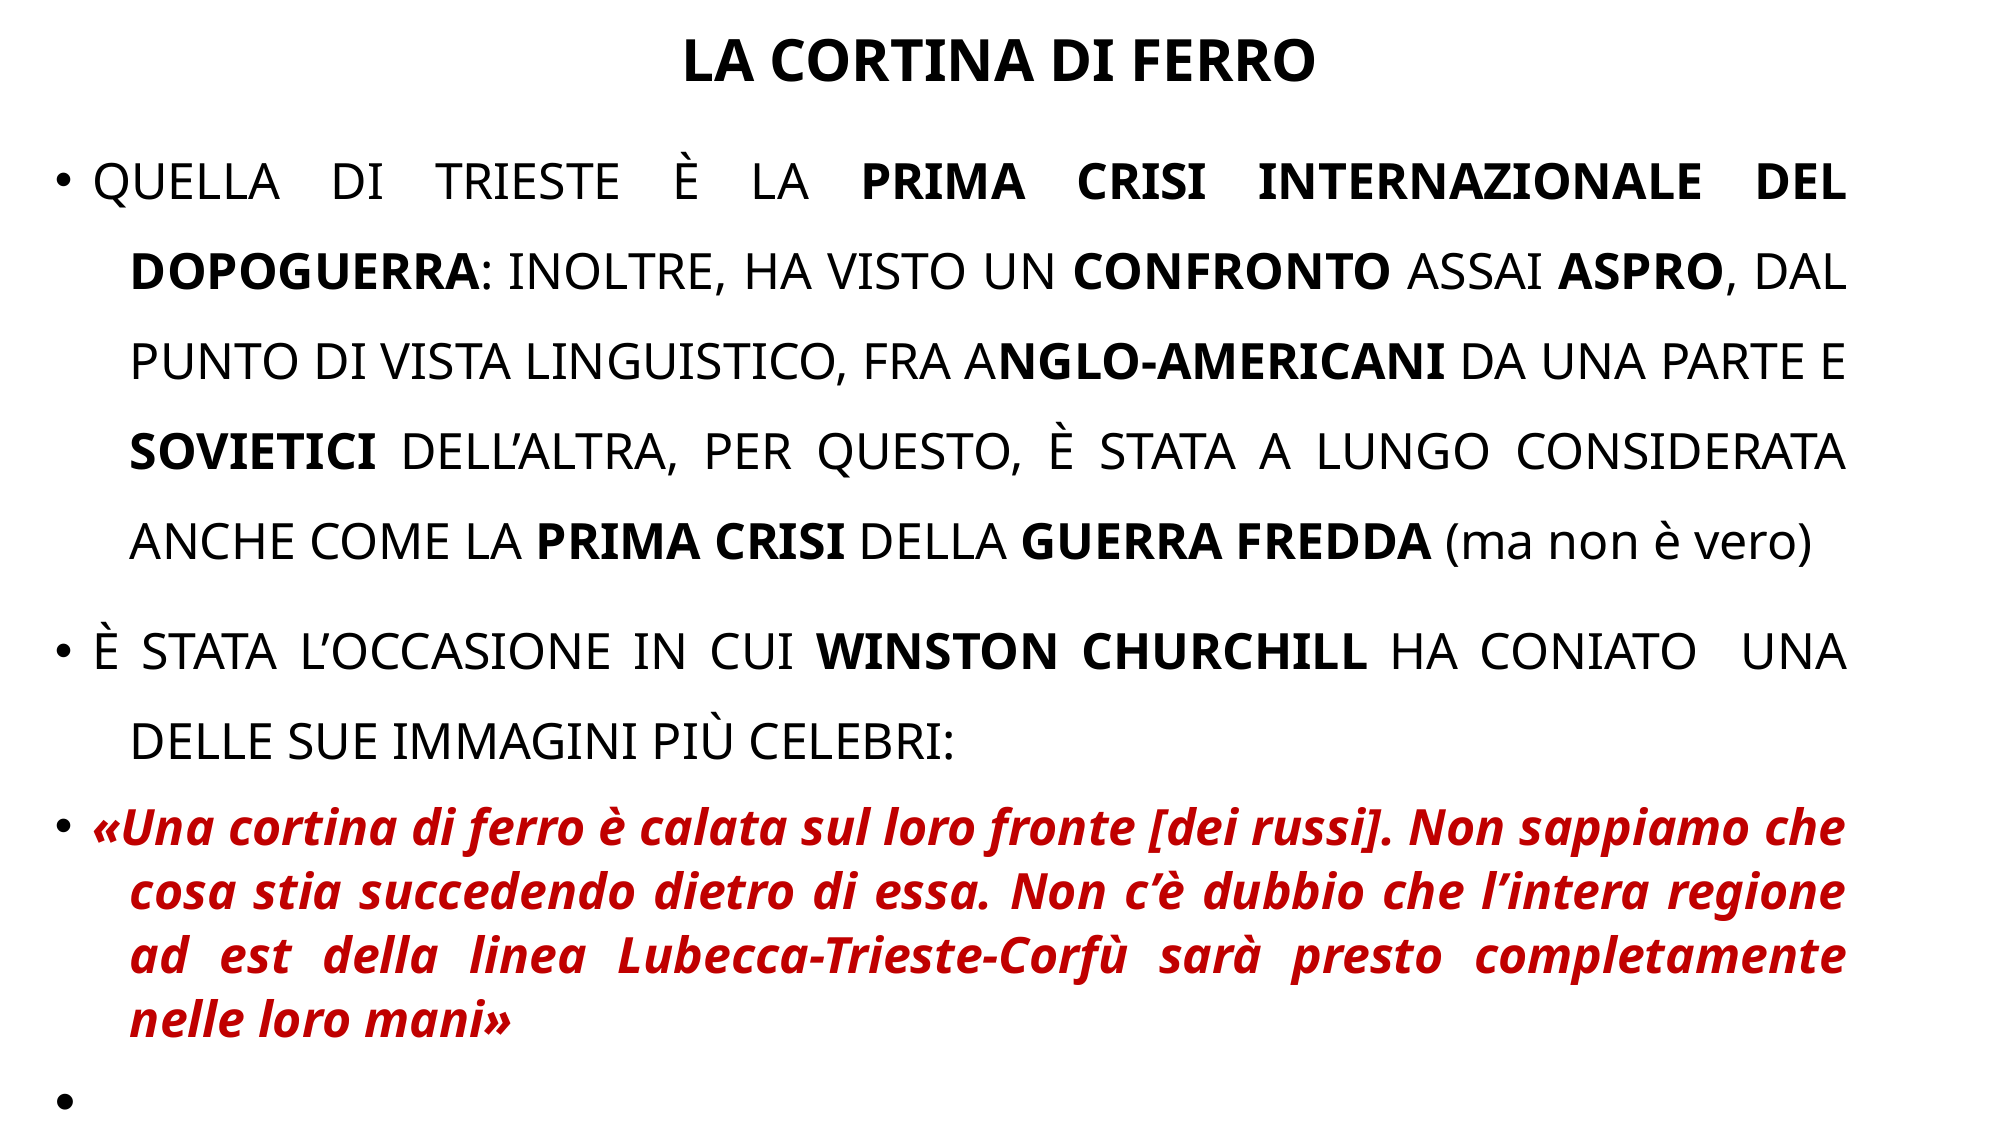

# LA CORTINA DI FERRO
QUELLA DI TRIESTE È LA PRIMA CRISI INTERNAZIONALE DEL DOPOGUERRA: INOLTRE, HA VISTO UN CONFRONTO ASSAI ASPRO, DAL PUNTO DI VISTA LINGUISTICO, FRA ANGLO-AMERICANI DA UNA PARTE E SOVIETICI DELL’ALTRA, PER QUESTO, È STATA A LUNGO CONSIDERATA ANCHE COME LA PRIMA CRISI DELLA GUERRA FREDDA (ma non è vero)
È STATA L’OCCASIONE IN CUI WINSTON CHURCHILL HA CONIATO UNA DELLE SUE IMMAGINI PIÙ CELEBRI:
«Una cortina di ferro è calata sul loro fronte [dei russi]. Non sappiamo che cosa stia succedendo dietro di essa. Non c’è dubbio che l’intera regione ad est della linea Lubecca-Trieste-Corfù sarà presto completamente nelle loro mani»